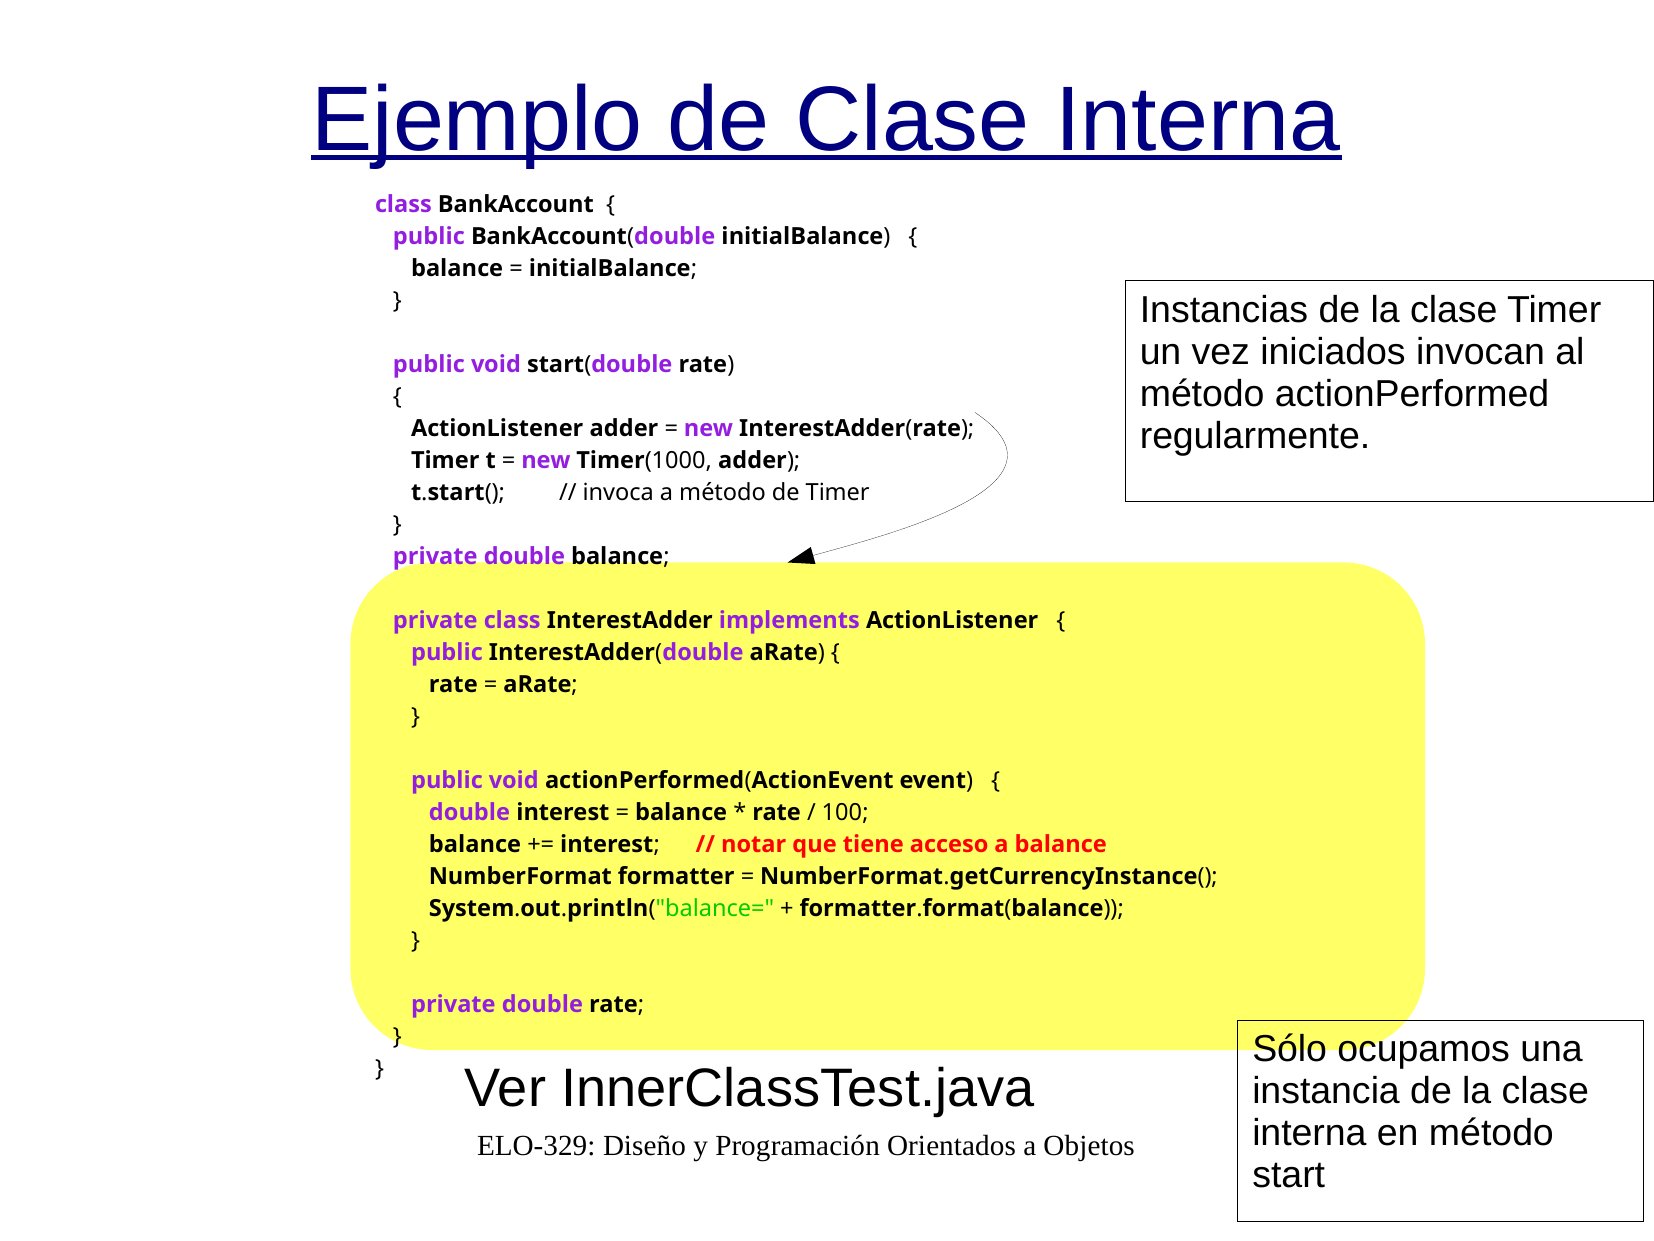

# Ejemplo de Clase Interna
class BankAccount {
 public BankAccount(double initialBalance) {
 balance = initialBalance;
 }
 public void start(double rate)
 {
 ActionListener adder = new InterestAdder(rate);
 Timer t = new Timer(1000, adder);
 t.start(); // invoca a método de Timer
 }
 private double balance;
 private class InterestAdder implements ActionListener {
 public InterestAdder(double aRate) {
 rate = aRate;
 }
 public void actionPerformed(ActionEvent event) {
 double interest = balance * rate / 100;
 balance += interest; // notar que tiene acceso a balance
 NumberFormat formatter = NumberFormat.getCurrencyInstance();
 System.out.println("balance=" + formatter.format(balance));
 }
 private double rate;
 }
}
Instancias de la clase Timer un vez iniciados invocan al método actionPerformed regularmente.
Sólo ocupamos una instancia de la clase interna en método start
Ver InnerClassTest.java